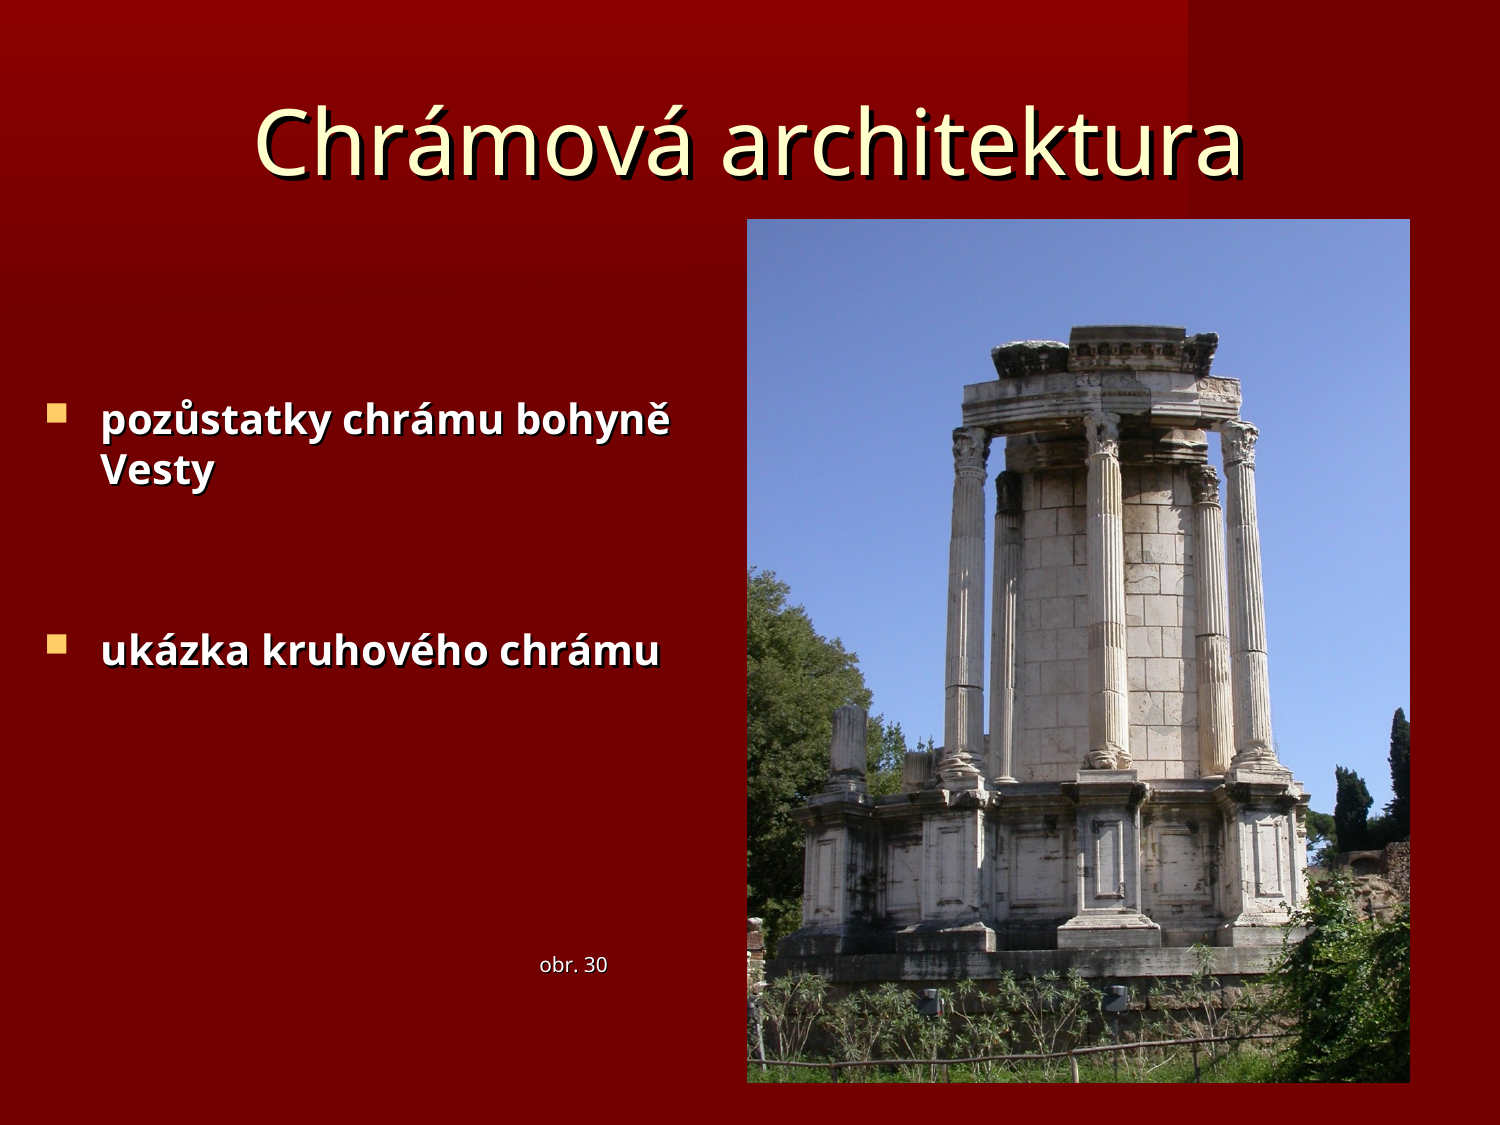

# Chrámová architektura
pozůstatky chrámu bohyně Vesty
ukázka kruhového chrámu
 obr. 30